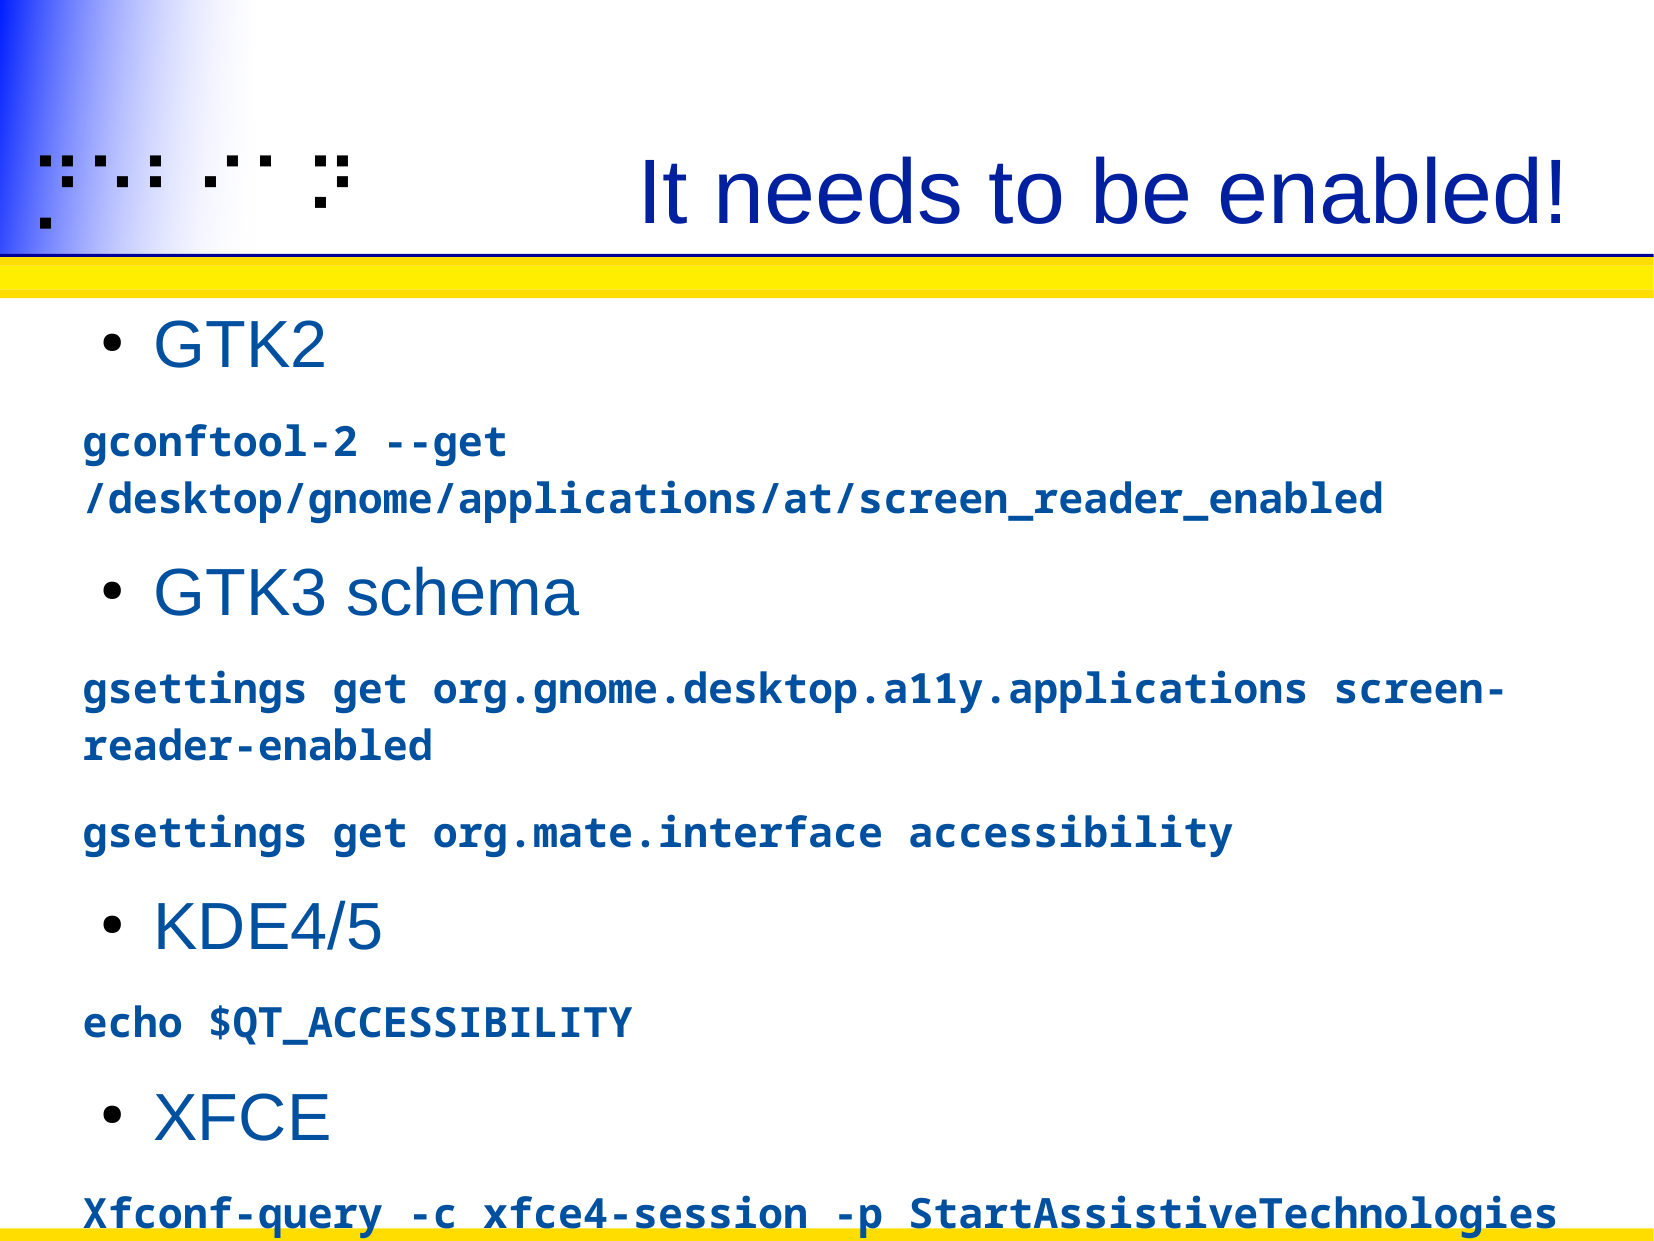

# It needs to be enabled!
GTK2
gconftool-2 --get /desktop/gnome/applications/at/screen_reader_enabled
GTK3 schema
gsettings get org.gnome.desktop.a11y.applications screen-reader-enabled
gsettings get org.mate.interface accessibility
KDE4/5
echo $QT_ACCESSIBILITY
XFCE
Xfconf-query -c xfce4-session -p StartAssistiveTechnologies